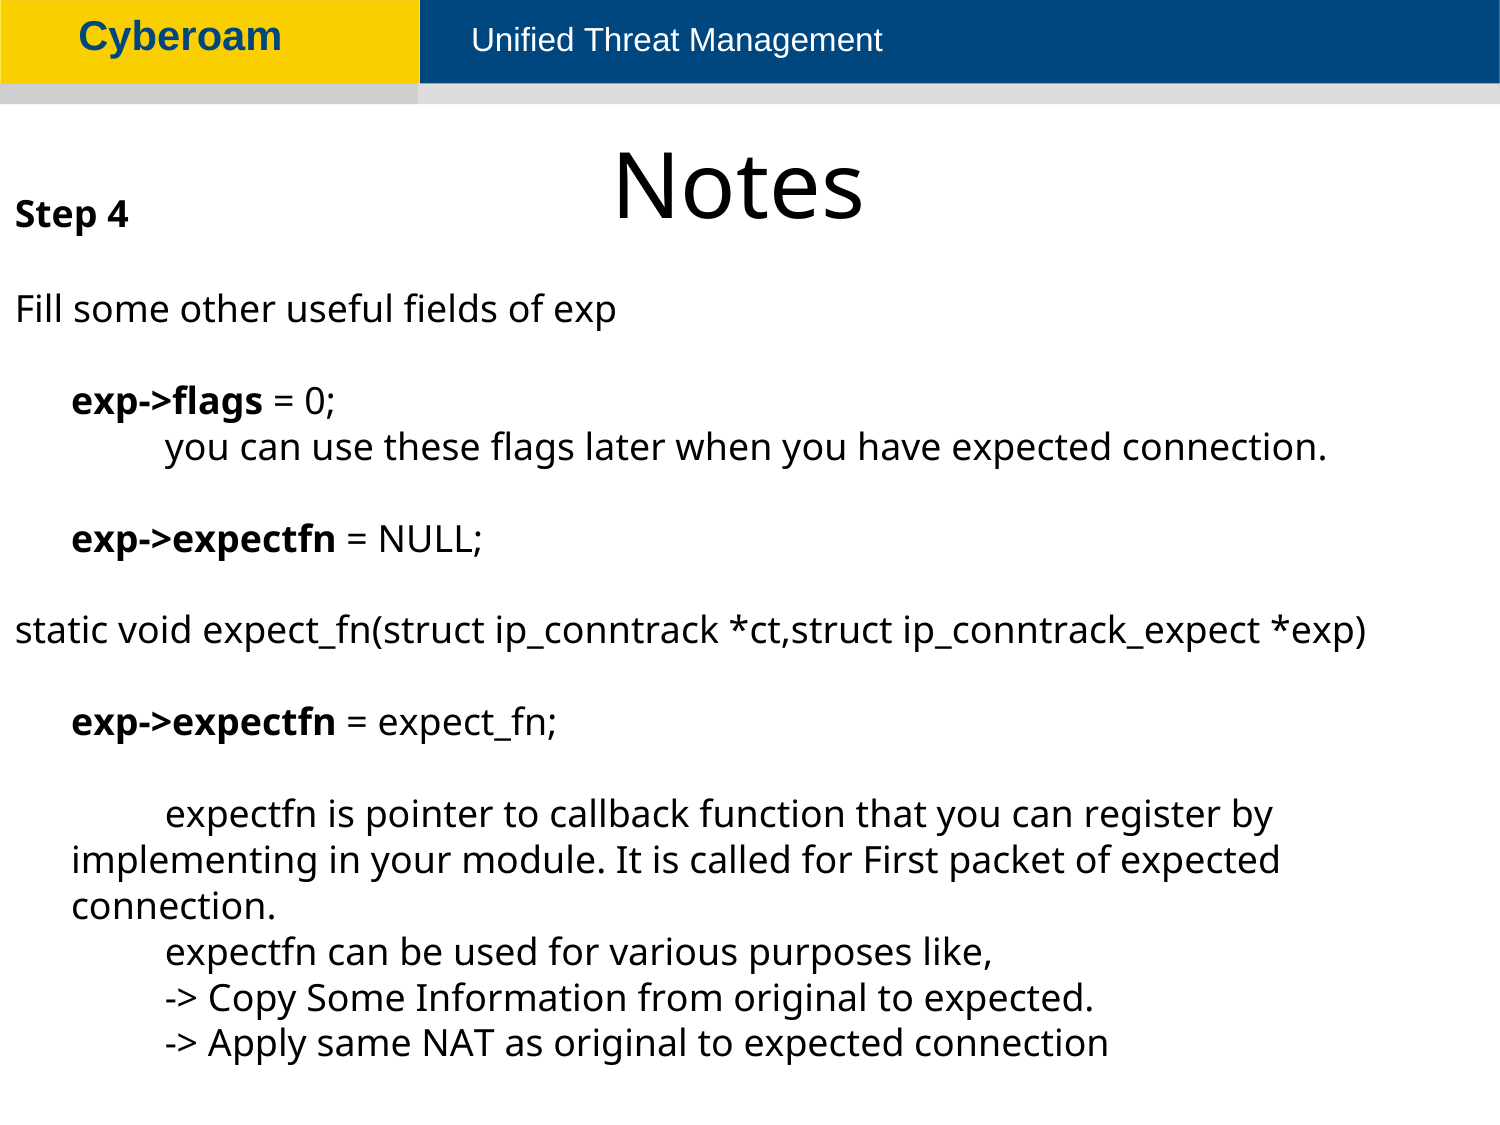

# Notes
Step 4
Fill some other useful fields of exp
	exp->flags = 0;
		you can use these flags later when you have expected connection.
	exp->expectfn = NULL;
static void expect_fn(struct ip_conntrack *ct,struct ip_conntrack_expect *exp)
	exp->expectfn = expect_fn;
		expectfn is pointer to callback function that you can register by implementing in your module. It is called for First packet of expected connection.
		expectfn can be used for various purposes like,
		-> Copy Some Information from original to expected.
		-> Apply same NAT as original to expected connection